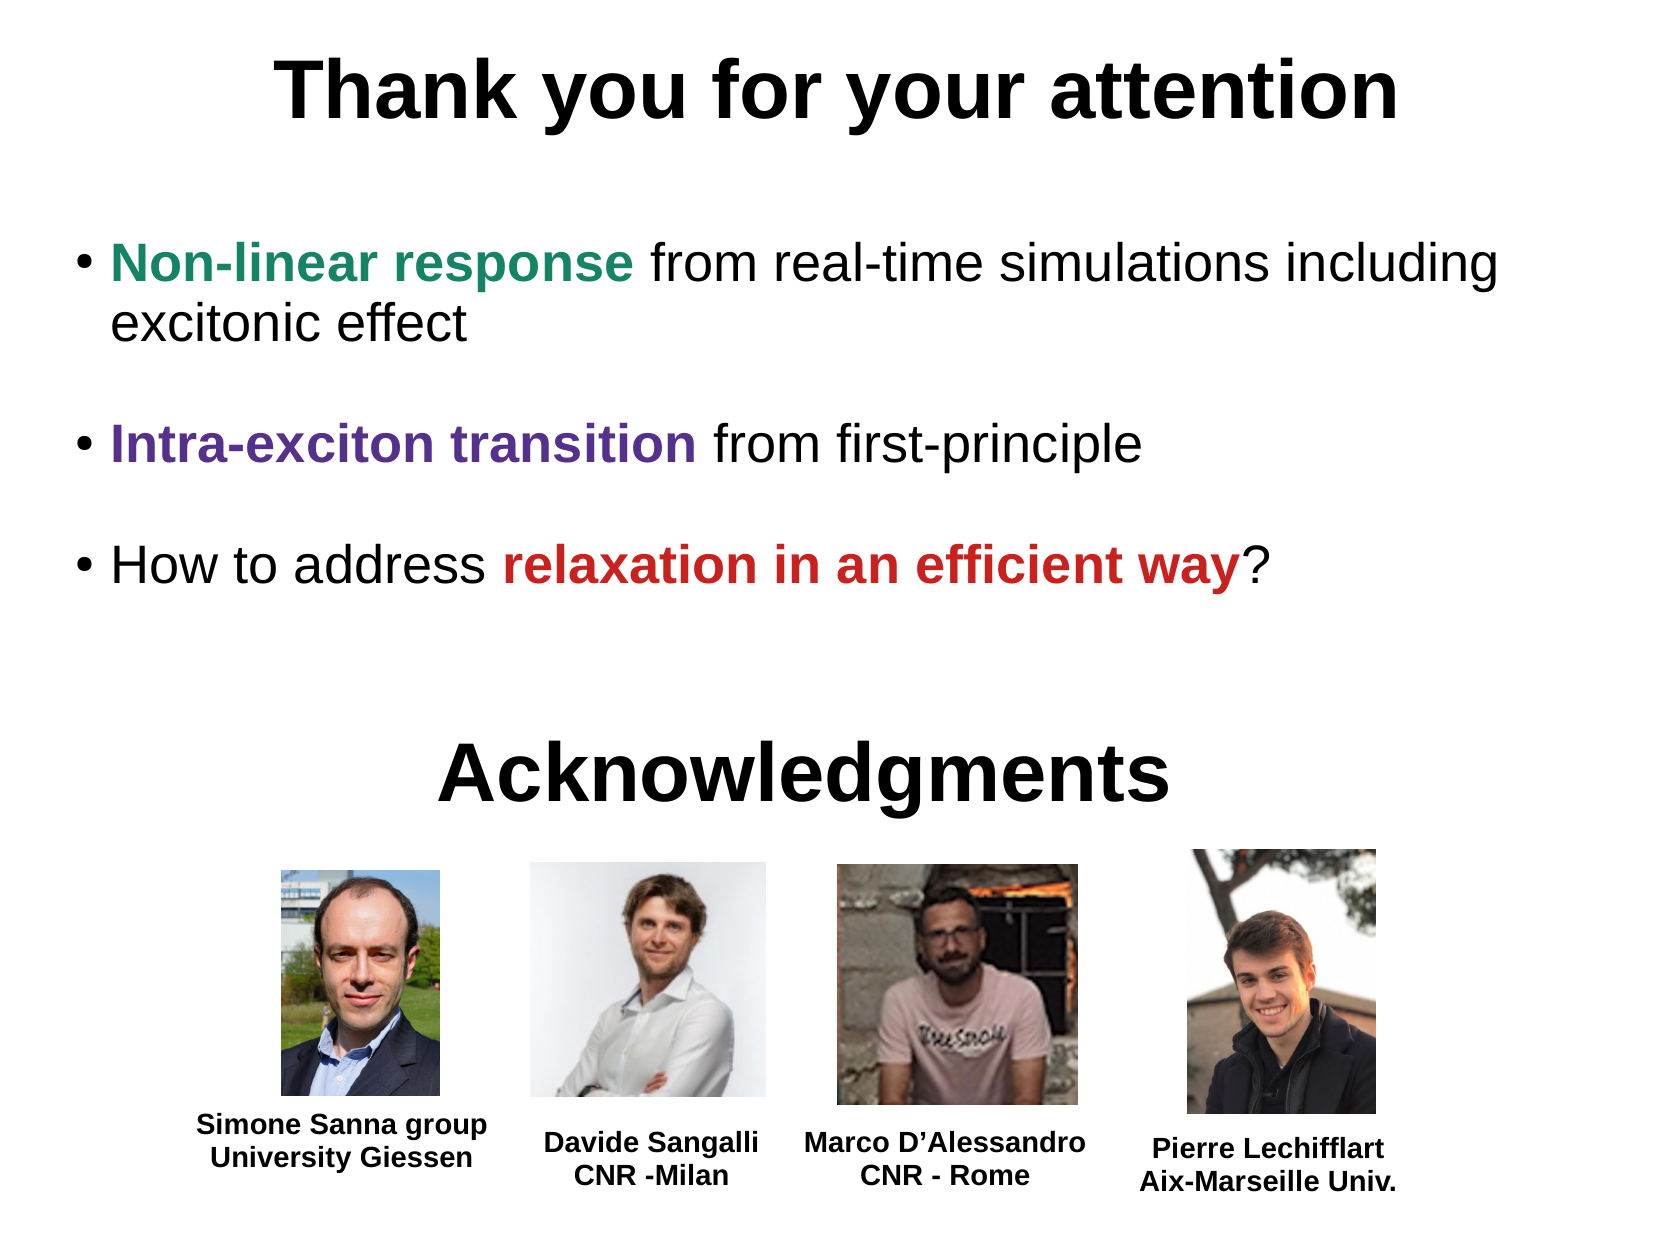

Thank you for your attention
Non-linear response from real-time simulations including excitonic effect
Intra-exciton transition from first-principle
How to address relaxation in an efficient way?
# Acknowledgments
Simone Sanna group
University Giessen
Davide Sangalli
CNR -Milan
Marco D’Alessandro
CNR - Rome
Pierre Lechifflart
Aix-Marseille Univ.